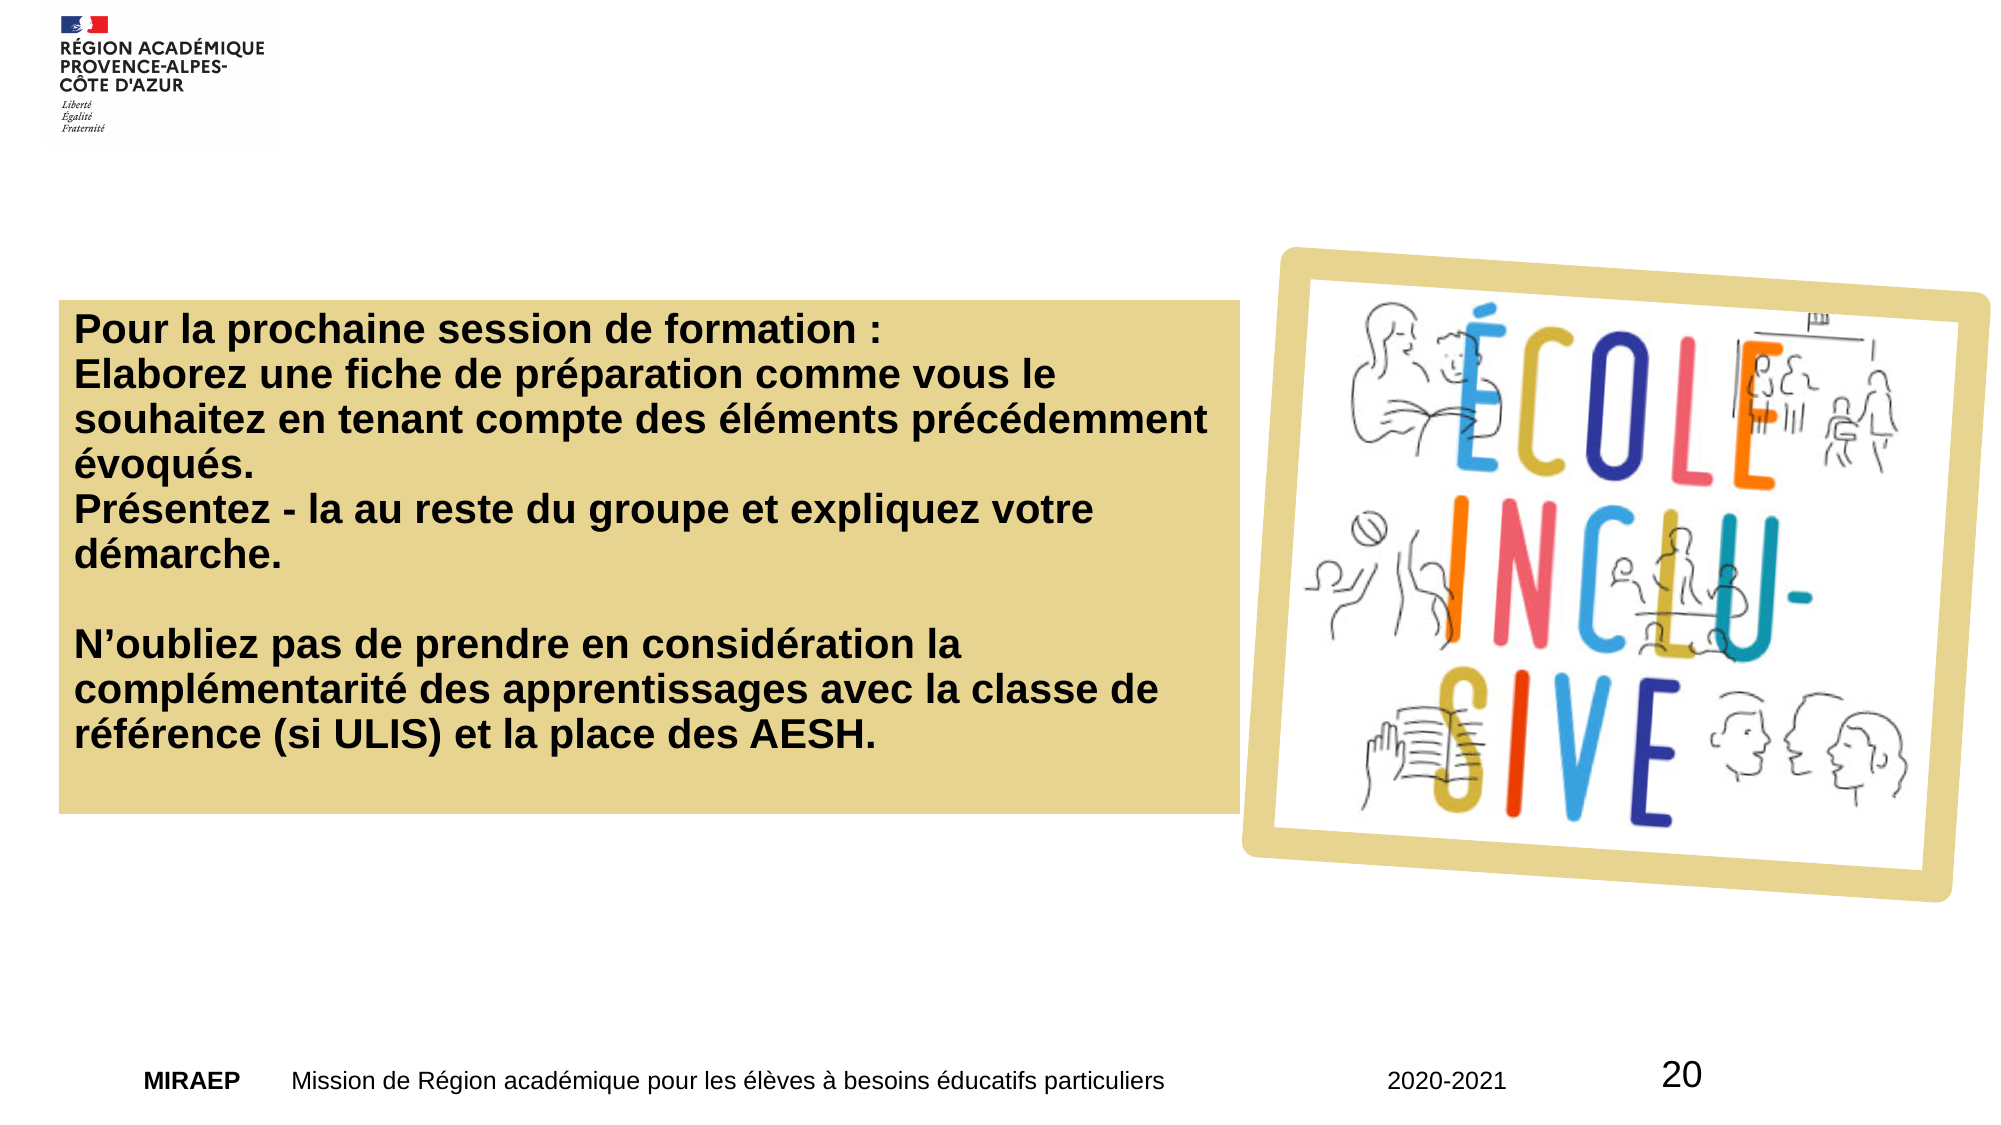

# Pour la prochaine session de formation : Elaborez une fiche de préparation comme vous le souhaitez en tenant compte des éléments précédemment évoqués. Présentez - la au reste du groupe et expliquez votre démarche. N’oubliez pas de prendre en considération la complémentarité des apprentissages avec la classe de référence (si ULIS) et la place des AESH.